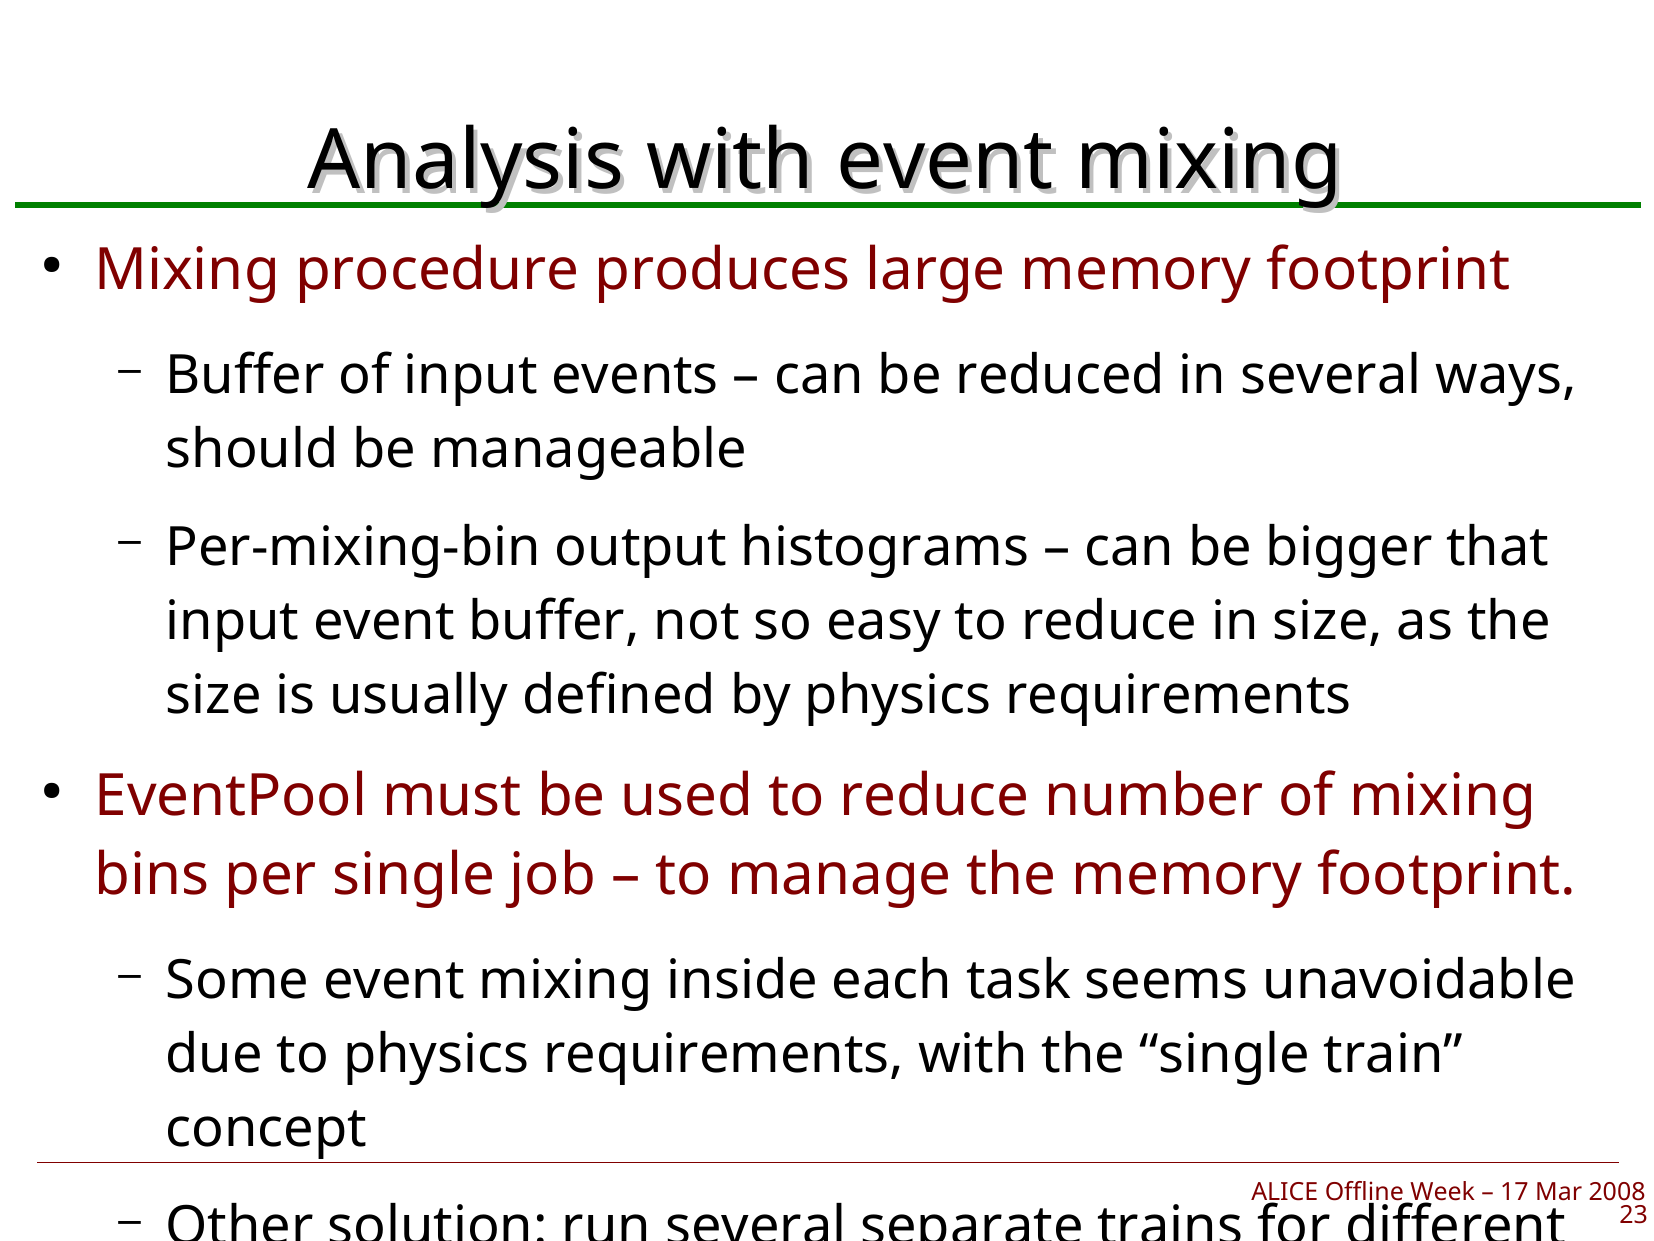

# Analysis with event mixing
Mixing procedure produces large memory footprint
Buffer of input events – can be reduced in several ways, should be manageable
Per-mixing-bin output histograms – can be bigger that input event buffer, not so easy to reduce in size, as the size is usually defined by physics requirements
EventPool must be used to reduce number of mixing bins per single job – to manage the memory footprint.
Some event mixing inside each task seems unavoidable due to physics requirements, with the “single train” concept
Other solution: run several separate trains for different event mixing configurations: can easily get out of control